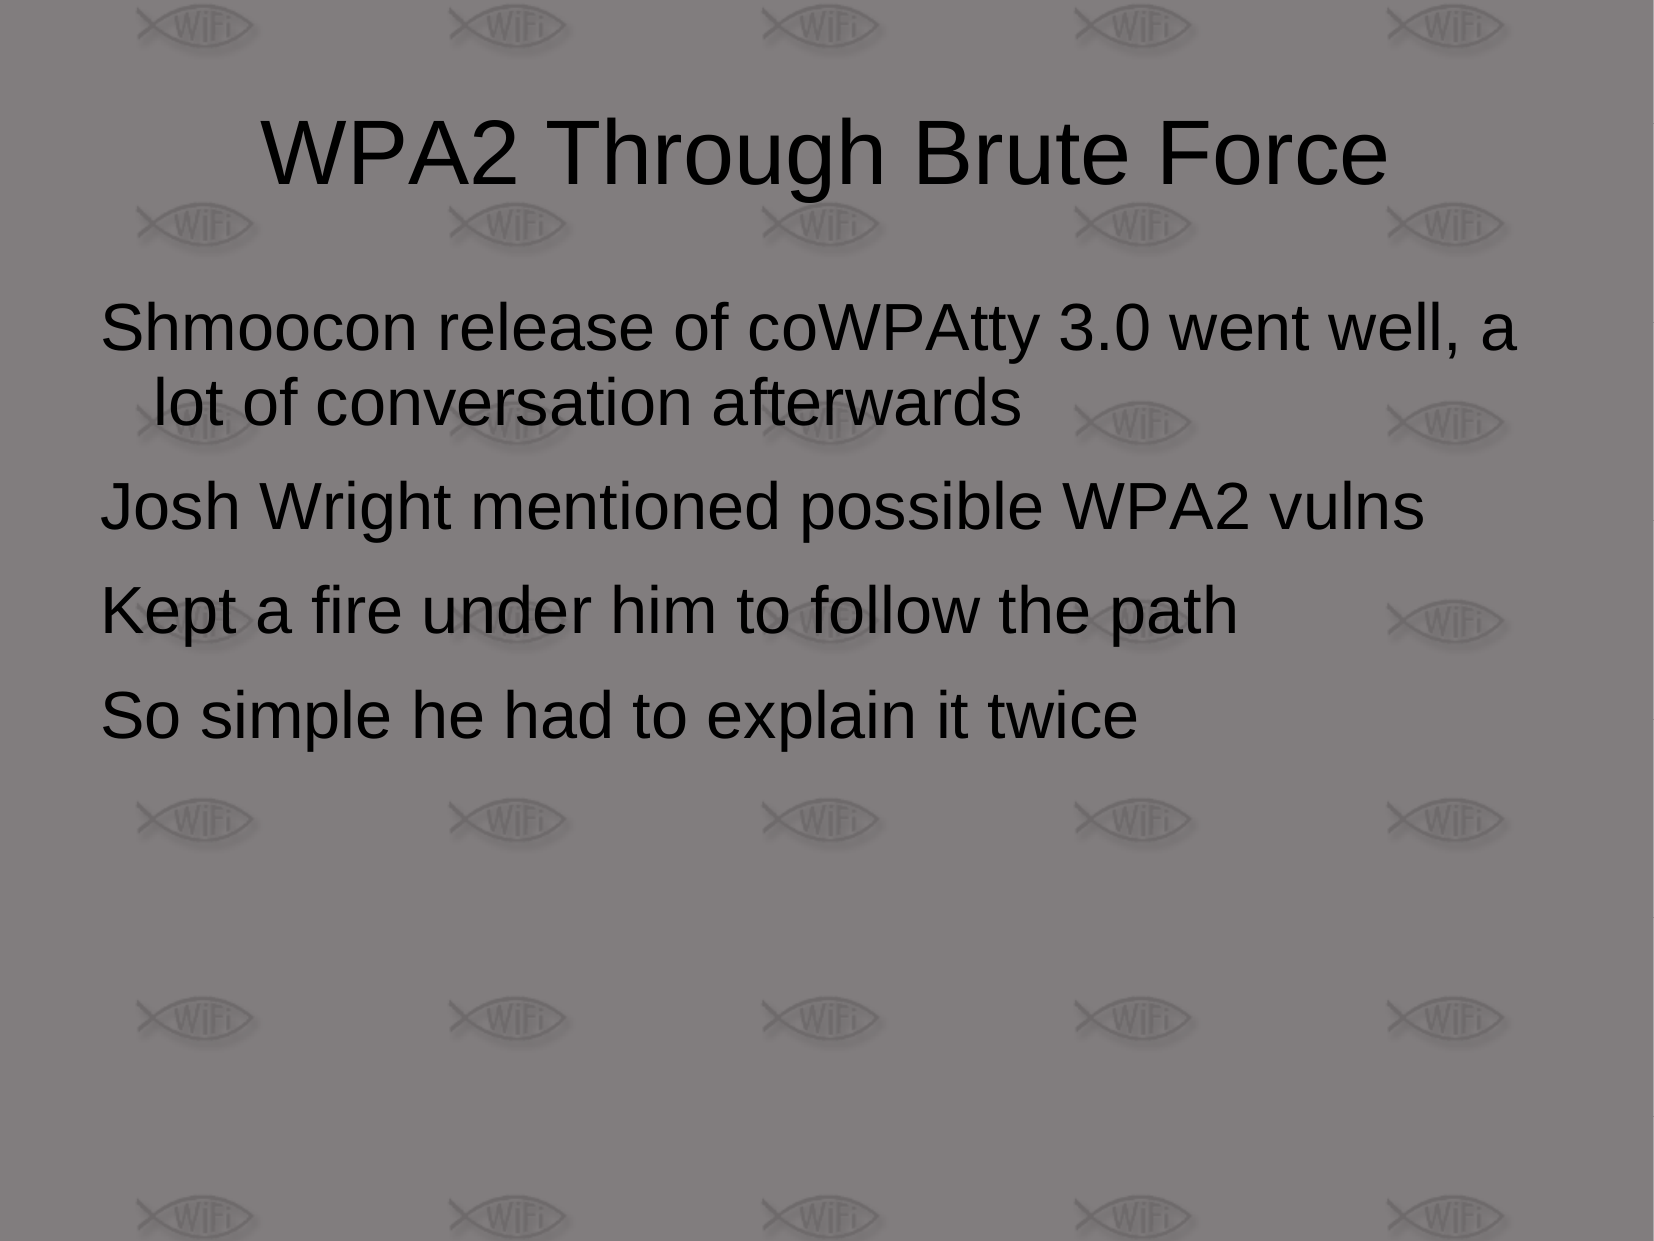

# WPA2 Through Brute Force
Shmoocon release of coWPAtty 3.0 went well, a lot of conversation afterwards
Josh Wright mentioned possible WPA2 vulns
Kept a fire under him to follow the path
So simple he had to explain it twice